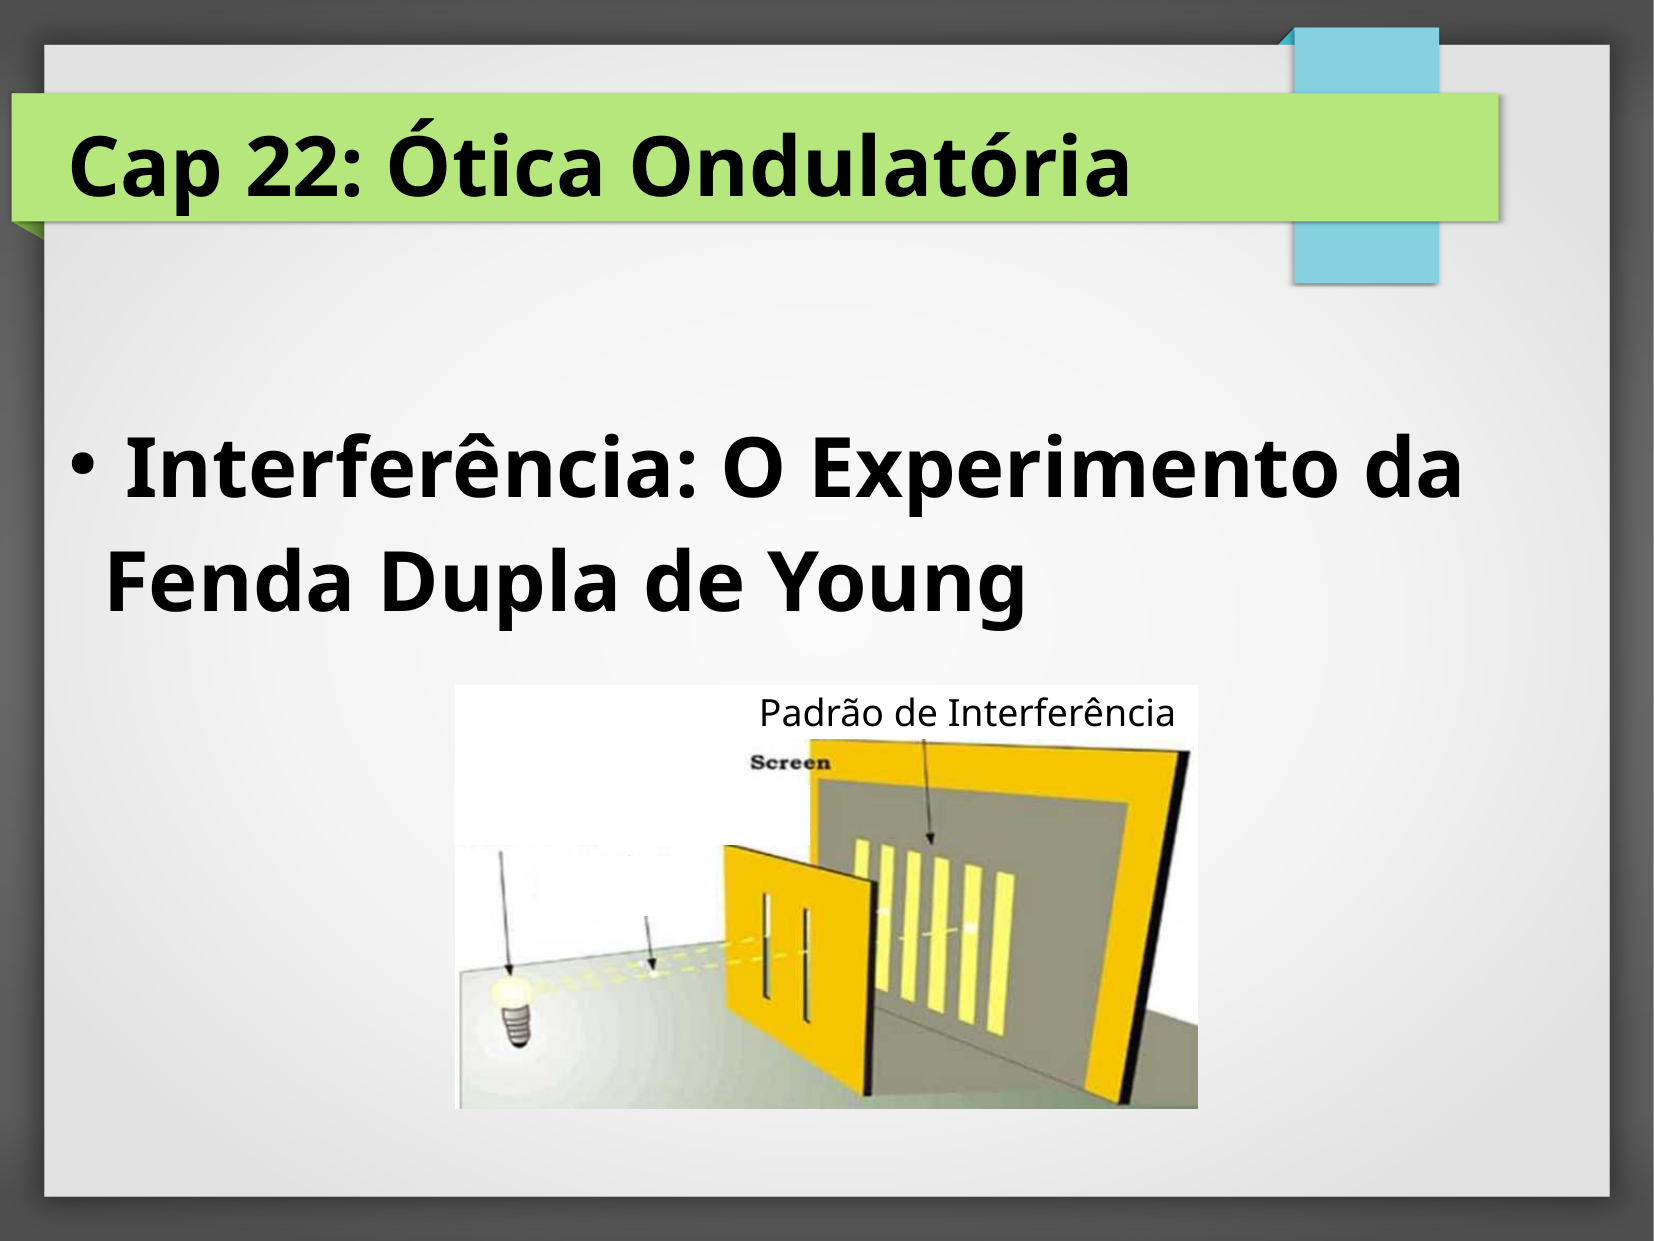

Cap 22: Ótica Ondulatória
 Interferência: O Experimento da
Fenda Dupla de Young
Padrão de Interferência